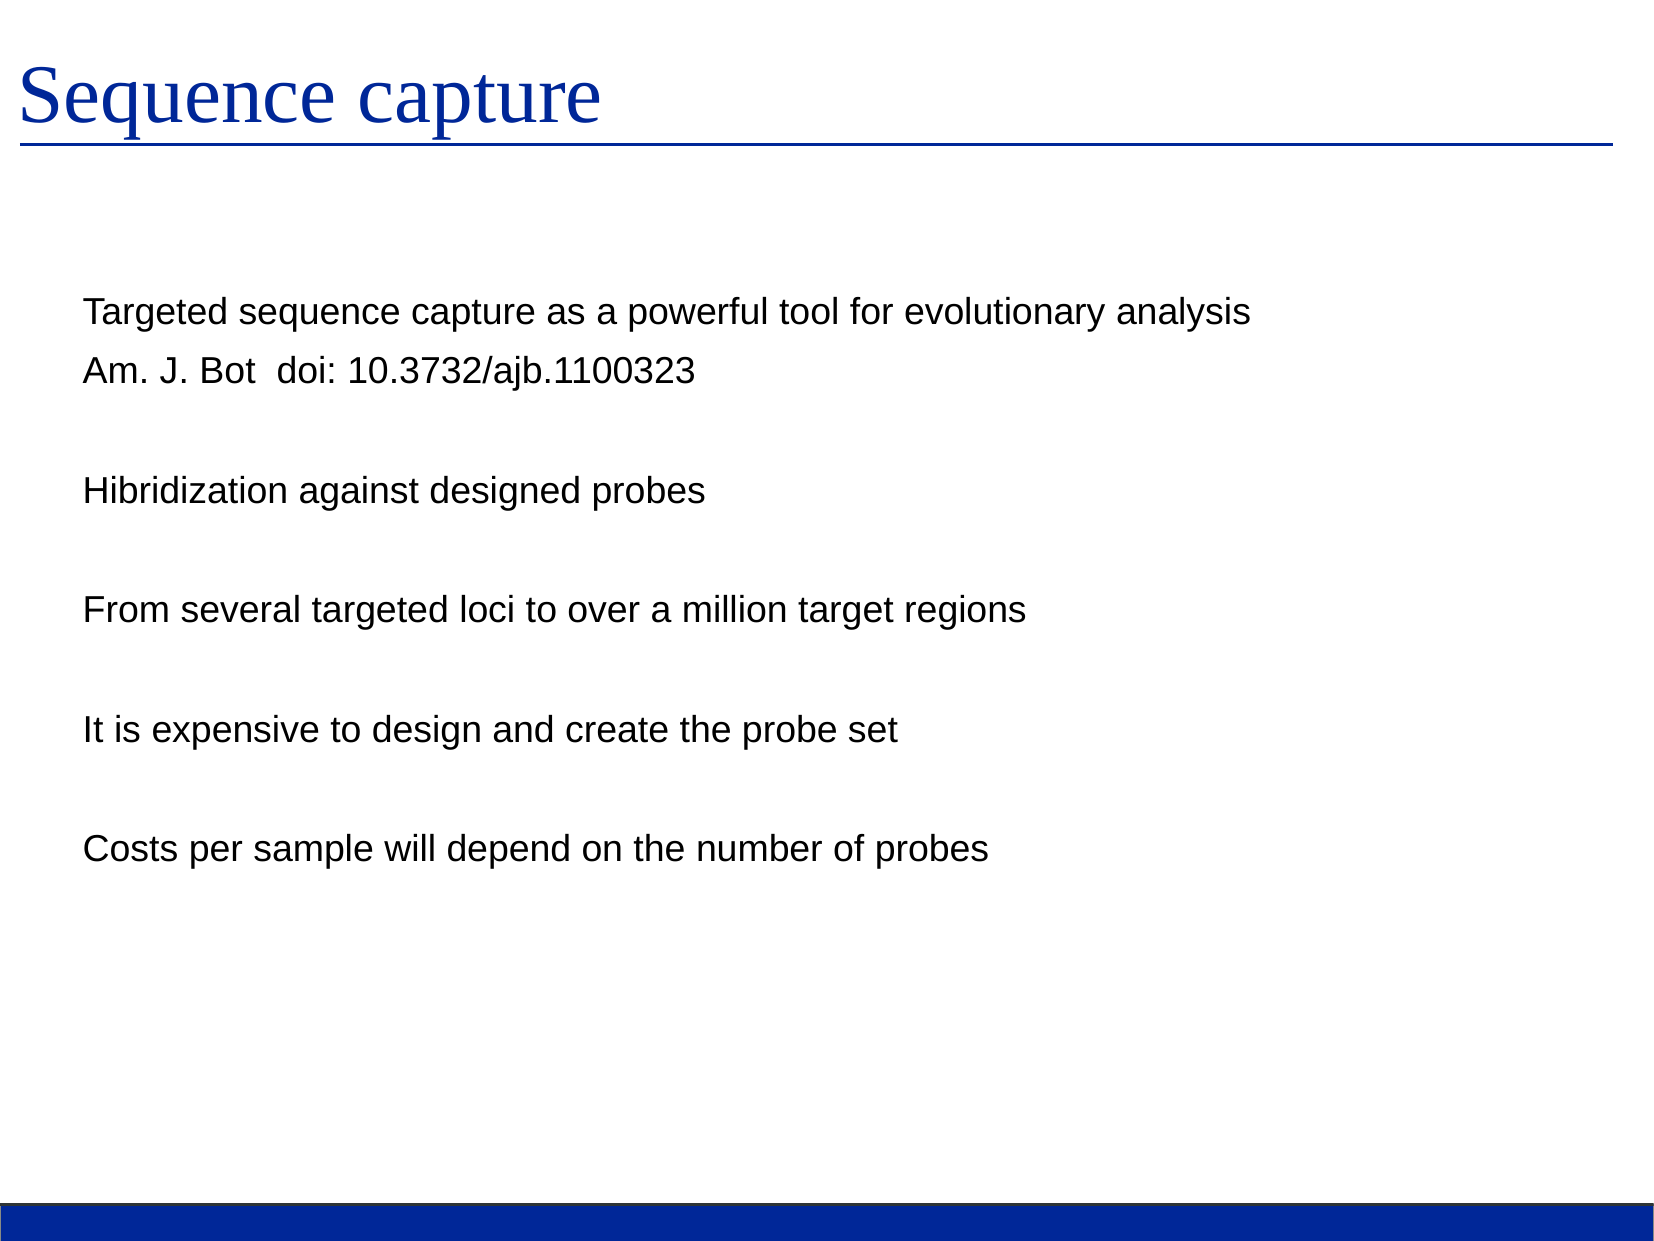

# Sequence capture
Targeted sequence capture as a powerful tool for evolutionary analysis
Am. J. Bot doi: 10.3732/ajb.1100323
Hibridization against designed probes
From several targeted loci to over a million target regions
It is expensive to design and create the probe set
Costs per sample will depend on the number of probes